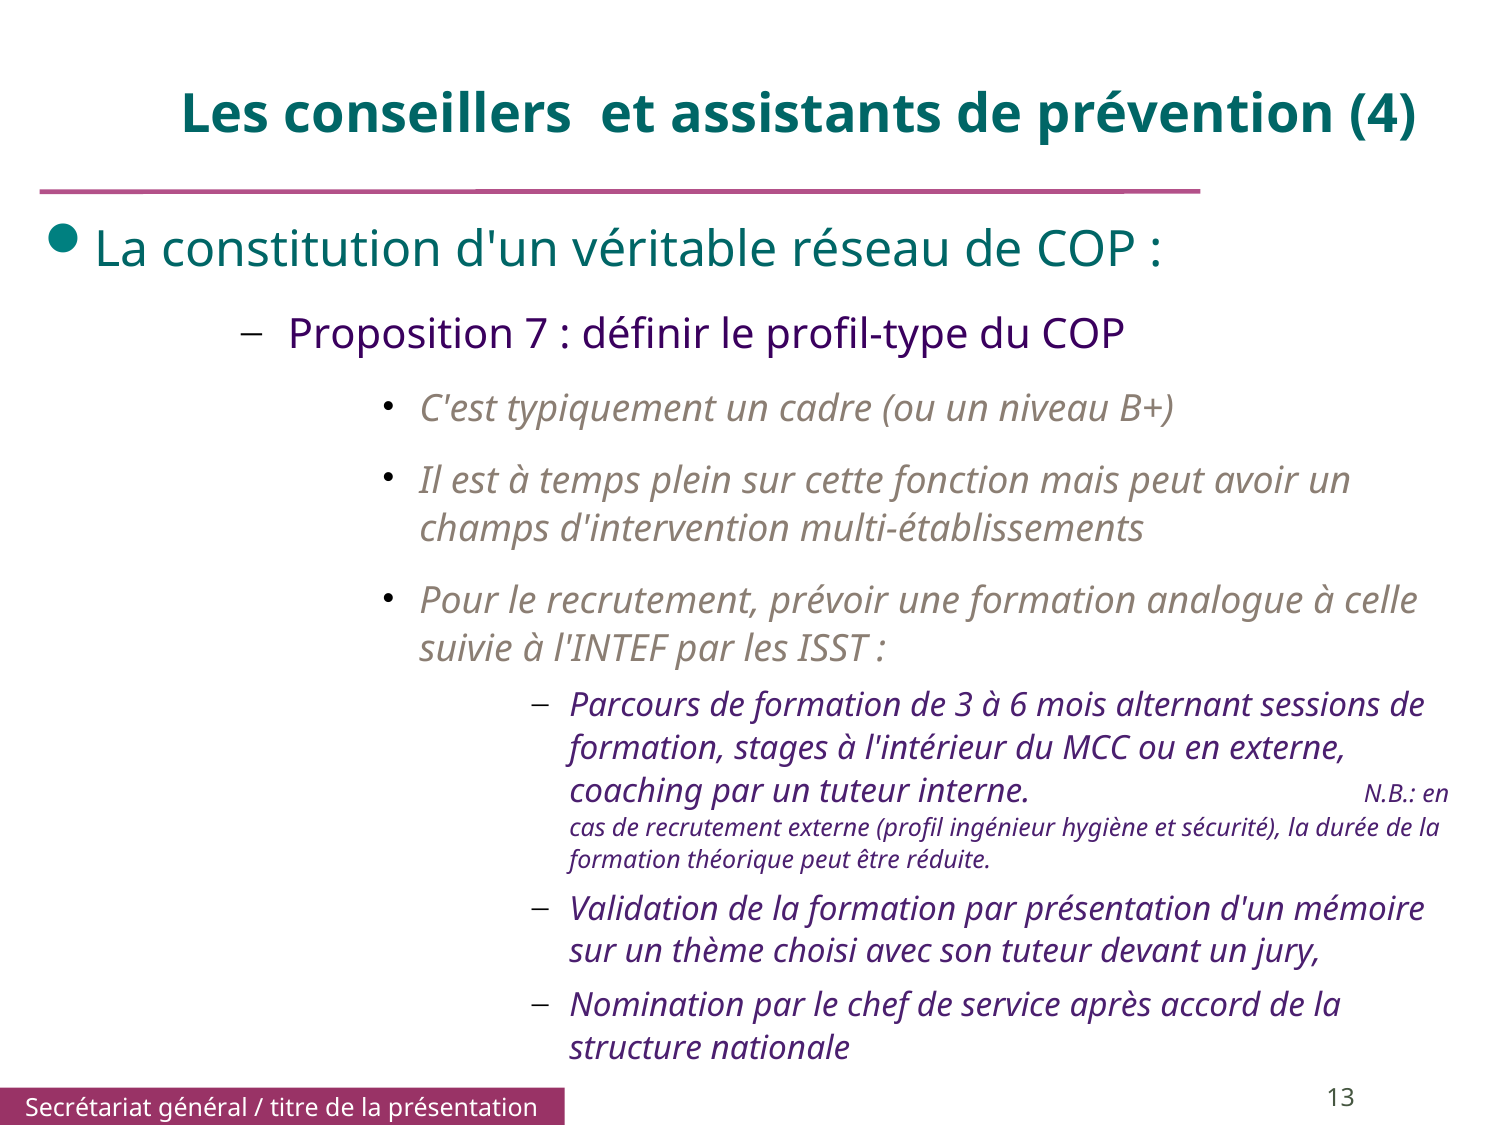

# Les conseillers et assistants de prévention (4)
La constitution d'un véritable réseau de COP :
Proposition 7 : définir le profil-type du COP
C'est typiquement un cadre (ou un niveau B+)
Il est à temps plein sur cette fonction mais peut avoir un champs d'intervention multi-établissements
Pour le recrutement, prévoir une formation analogue à celle suivie à l'INTEF par les ISST :
Parcours de formation de 3 à 6 mois alternant sessions de formation, stages à l'intérieur du MCC ou en externe, coaching par un tuteur interne. N.B.: en cas de recrutement externe (profil ingénieur hygiène et sécurité), la durée de la formation théorique peut être réduite.
Validation de la formation par présentation d'un mémoire sur un thème choisi avec son tuteur devant un jury,
Nomination par le chef de service après accord de la structure nationale
13